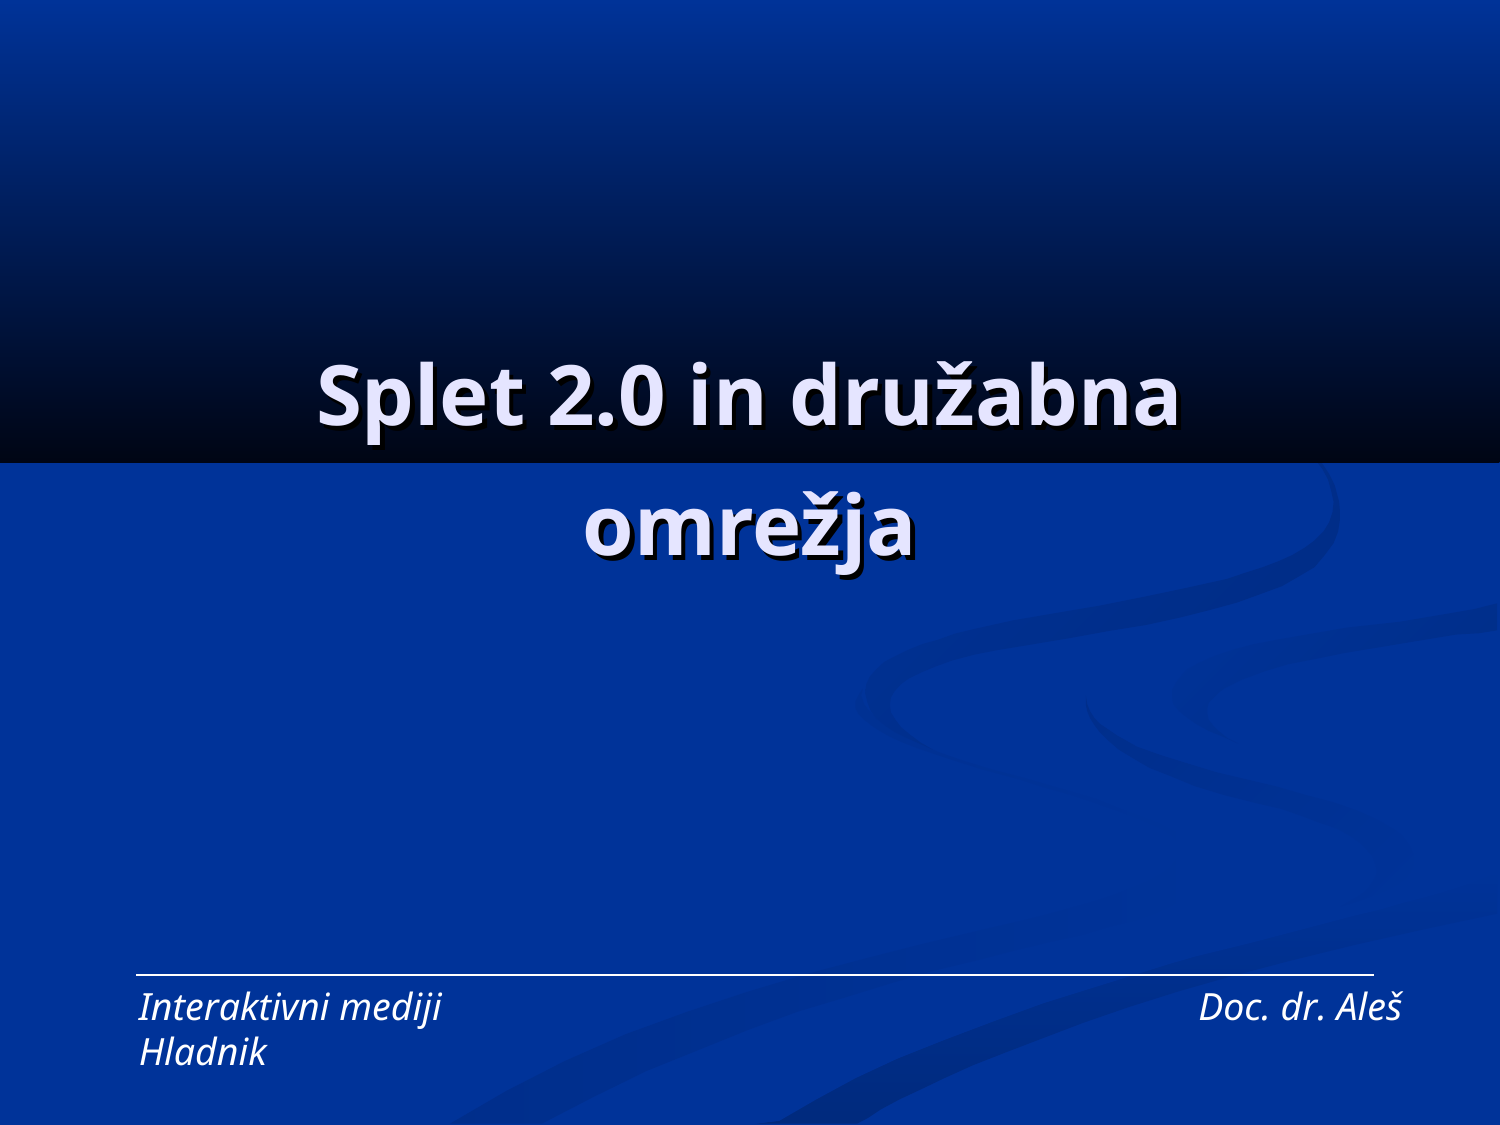

# Splet 2.0 in družabna omrežja
Interaktivni mediji		 	 		 Doc. dr. Aleš Hladnik